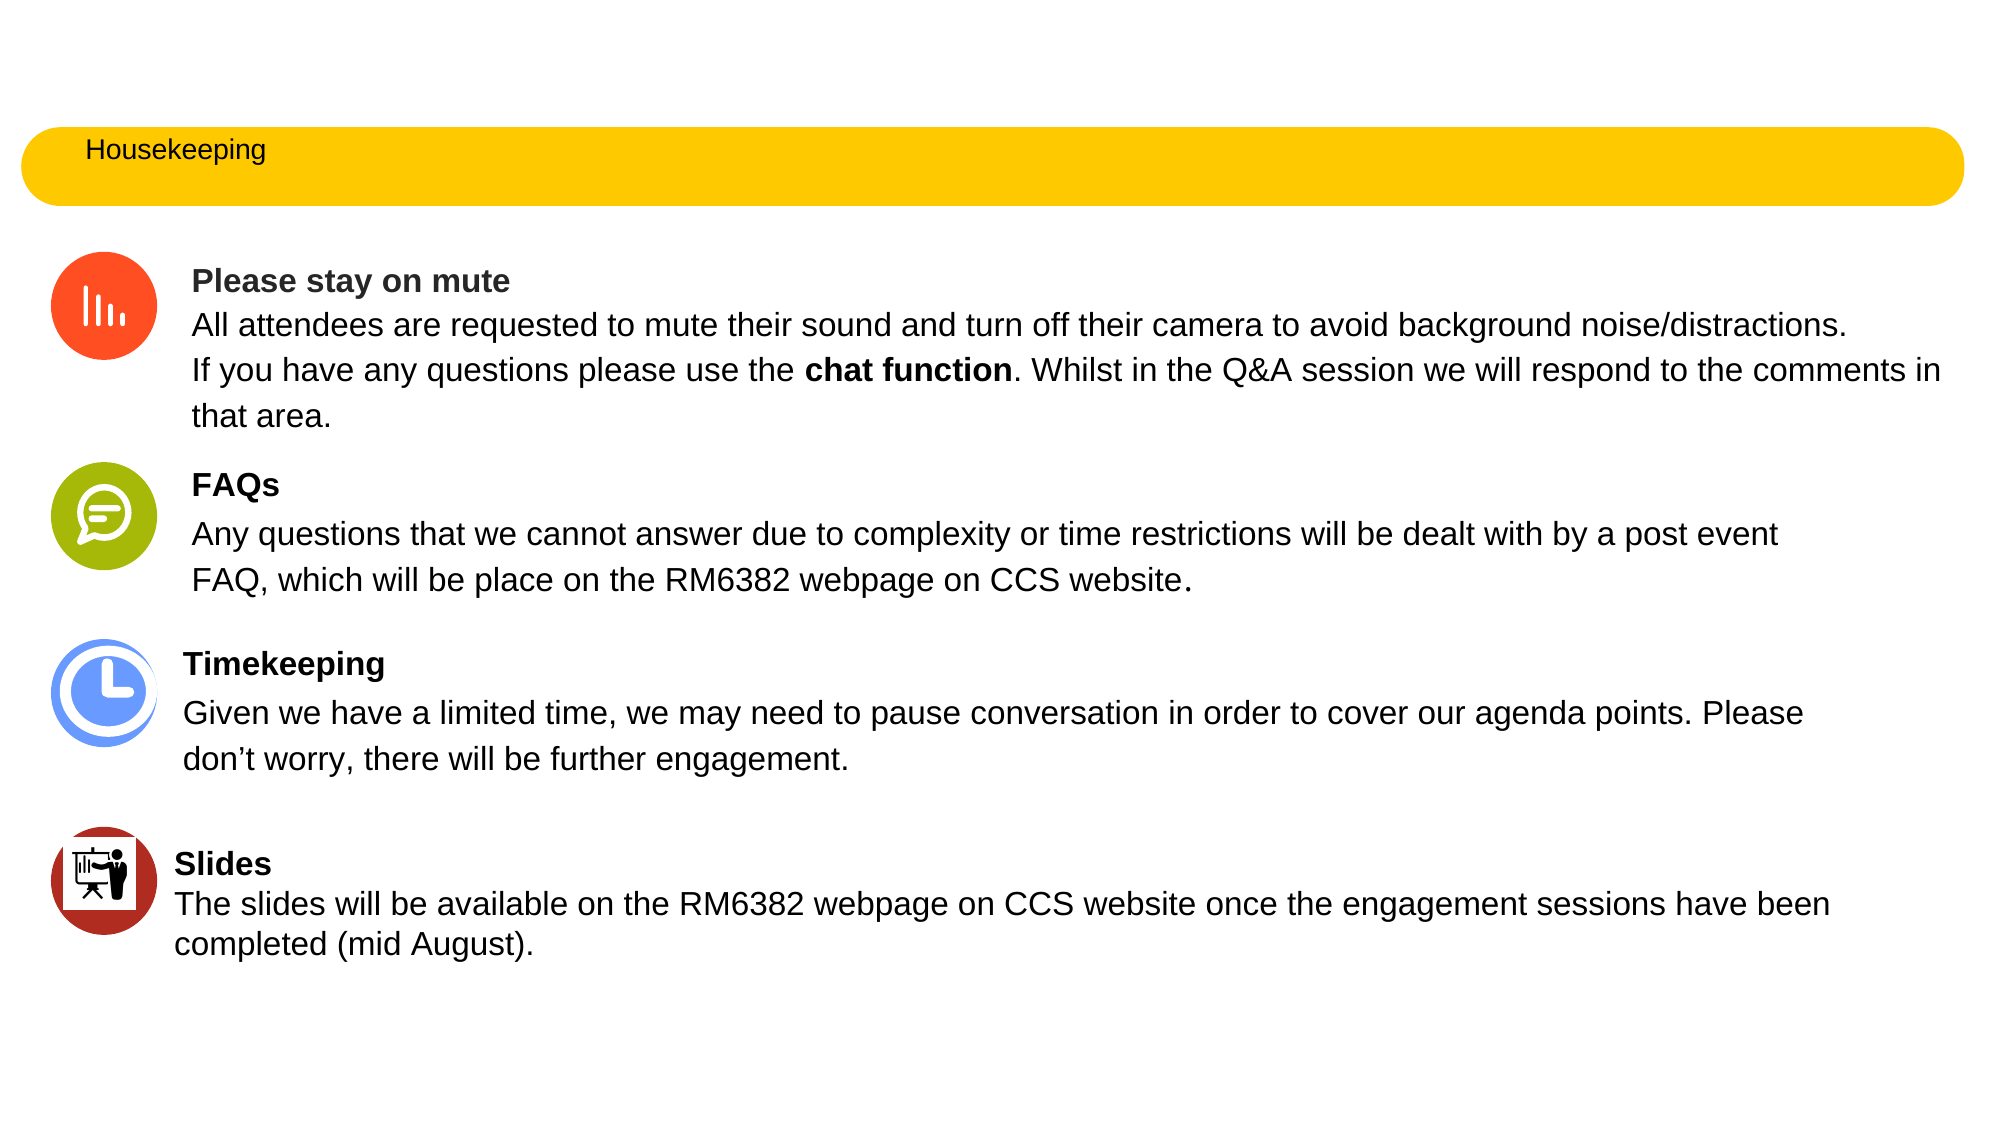

# Housekeeping
Please stay on mute
All attendees are requested to mute their sound and turn off their camera to avoid background noise/distractions.
If you have any questions please use the chat function. Whilst in the Q&A session we will respond to the comments in that area.
FAQs
Any questions that we cannot answer due to complexity or time restrictions will be dealt with by a post event FAQ, which will be place on the RM6382 webpage on CCS website.
Timekeeping
Given we have a limited time, we may need to pause conversation in order to cover our agenda points. Please don’t worry, there will be further engagement.
Slides
The slides will be available on the RM6382 webpage on CCS website once the engagement sessions have been completed (mid August).